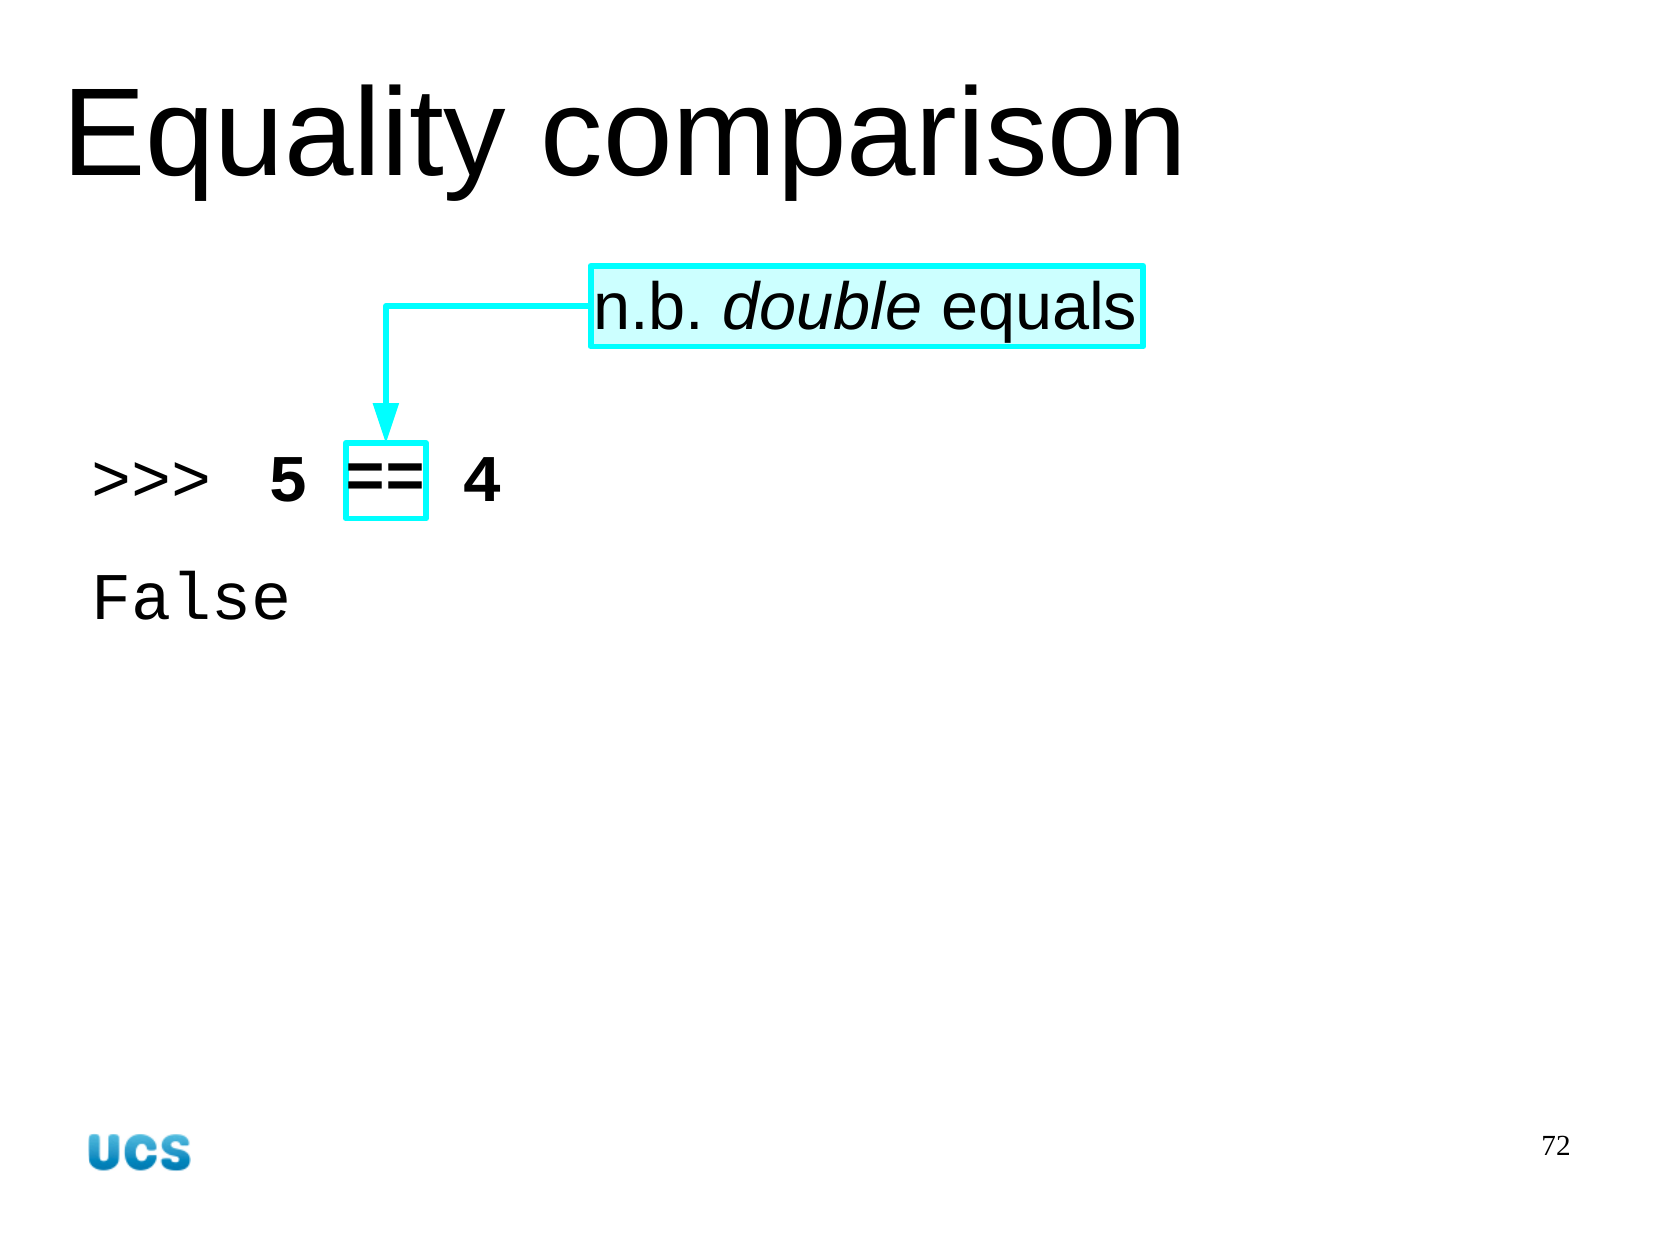

Equality comparison
n.b. double equals
>>>
5
==
4
False
72